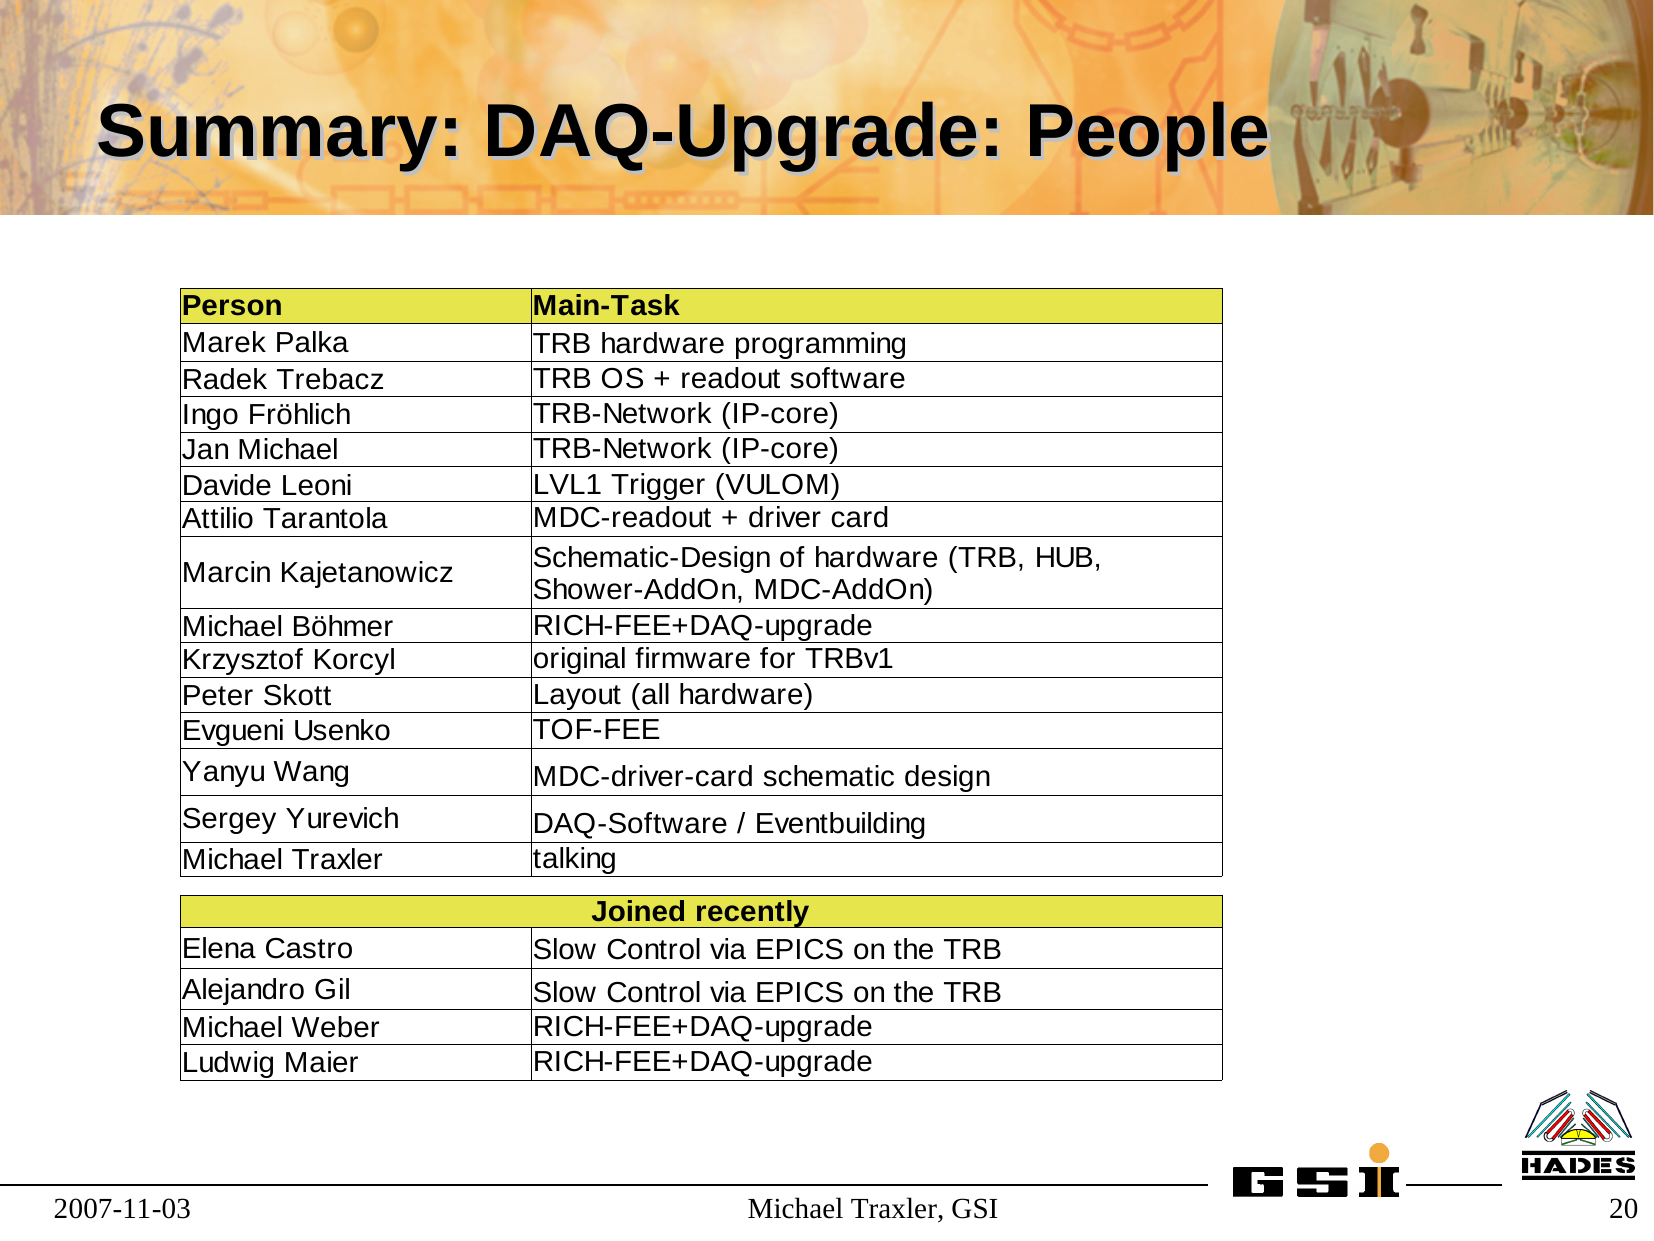

# Summary: DAQ-Upgrade: People
2006-09-26
Michael Traxler, GSI
20